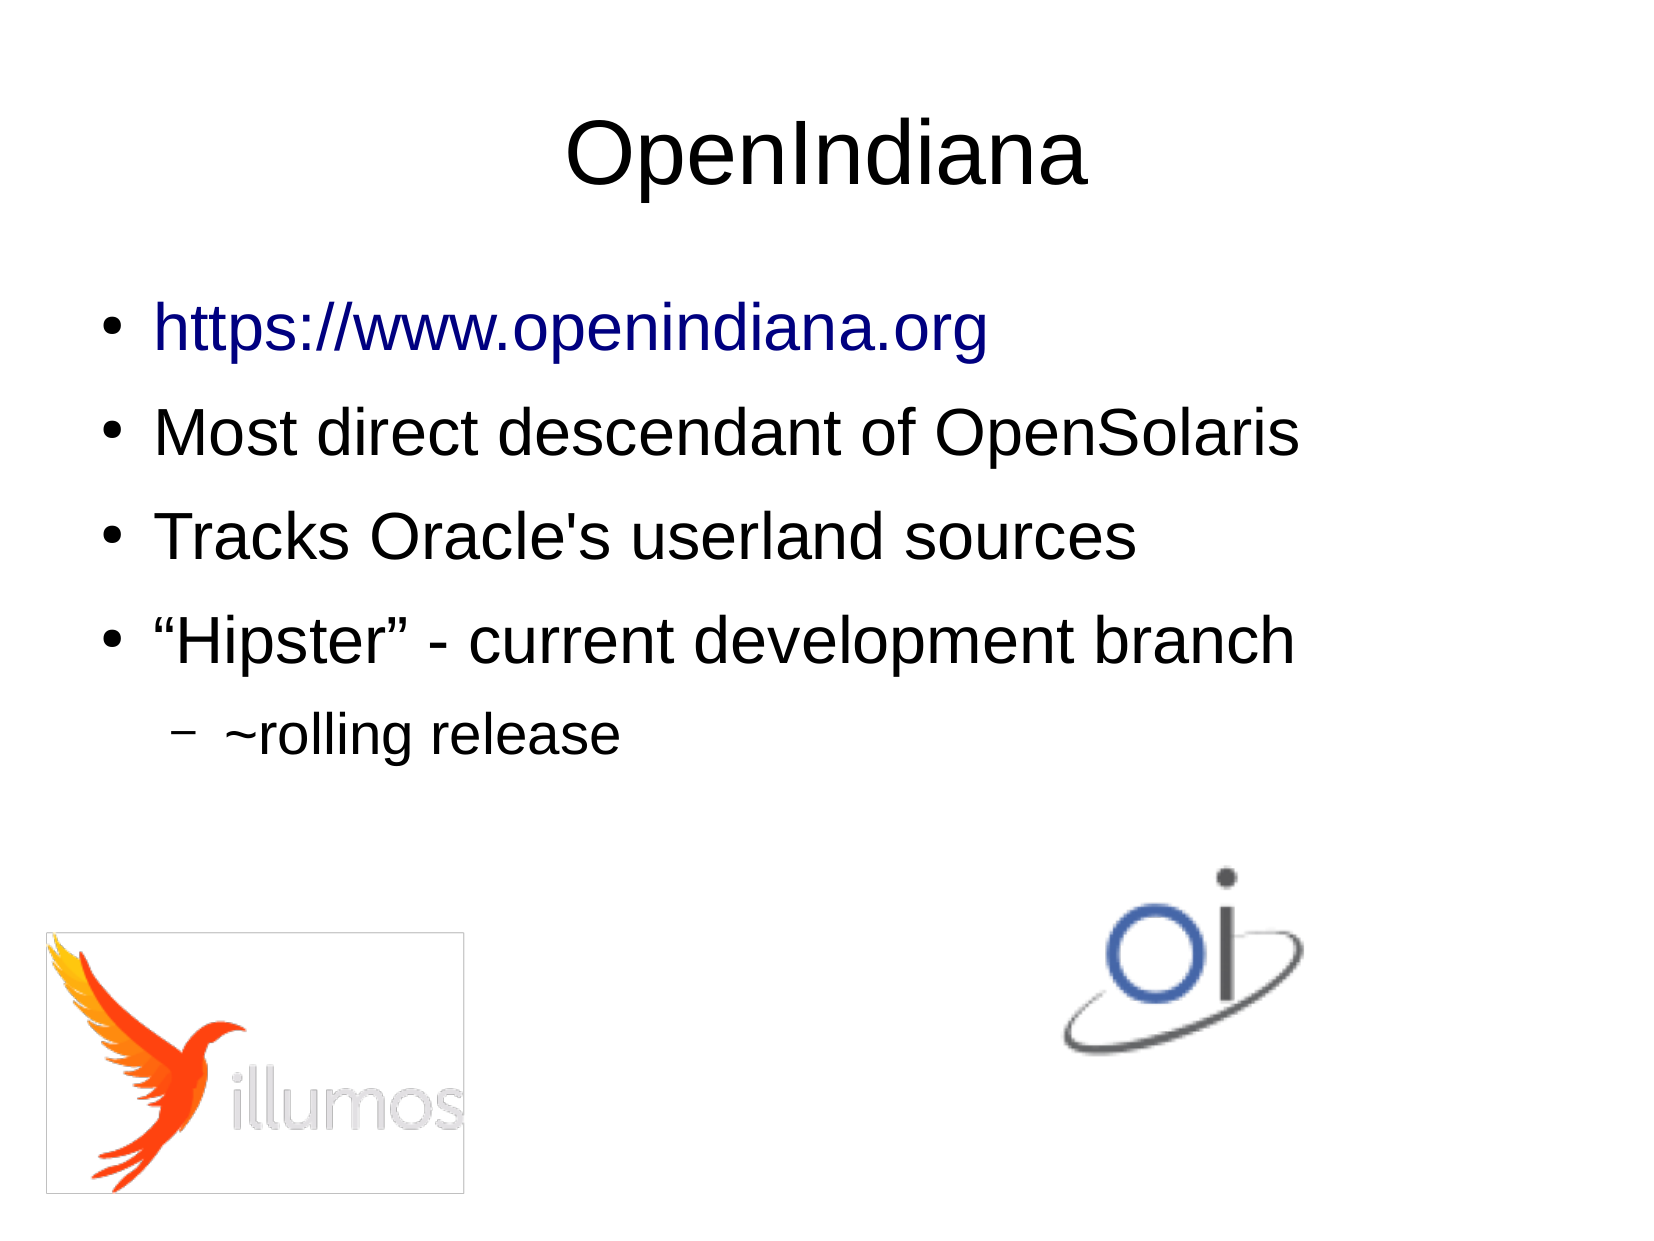

# OpenIndiana
https://www.openindiana.org
Most direct descendant of OpenSolaris
Tracks Oracle's userland sources
“Hipster” - current development branch
~rolling release